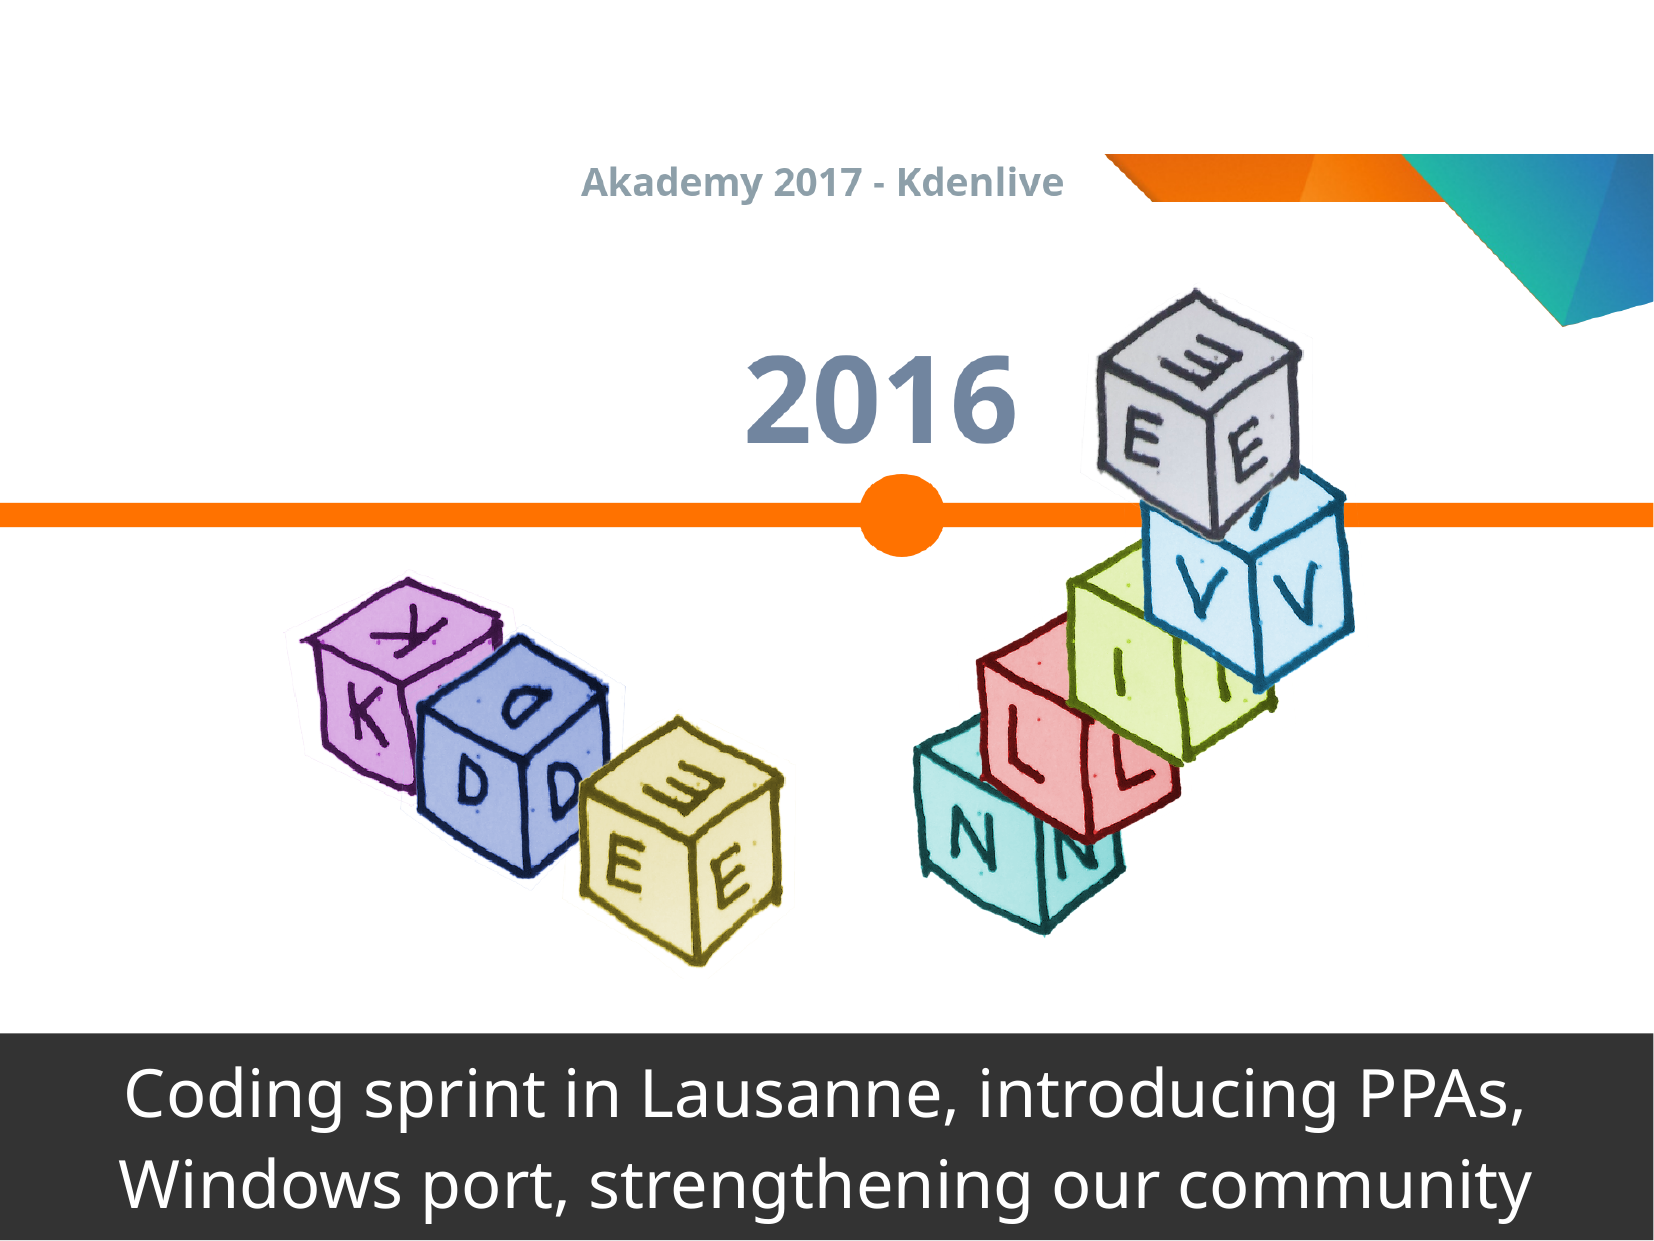

# Coding sprint in Lausanne, introducing PPAs, Windows port, strengthening our community